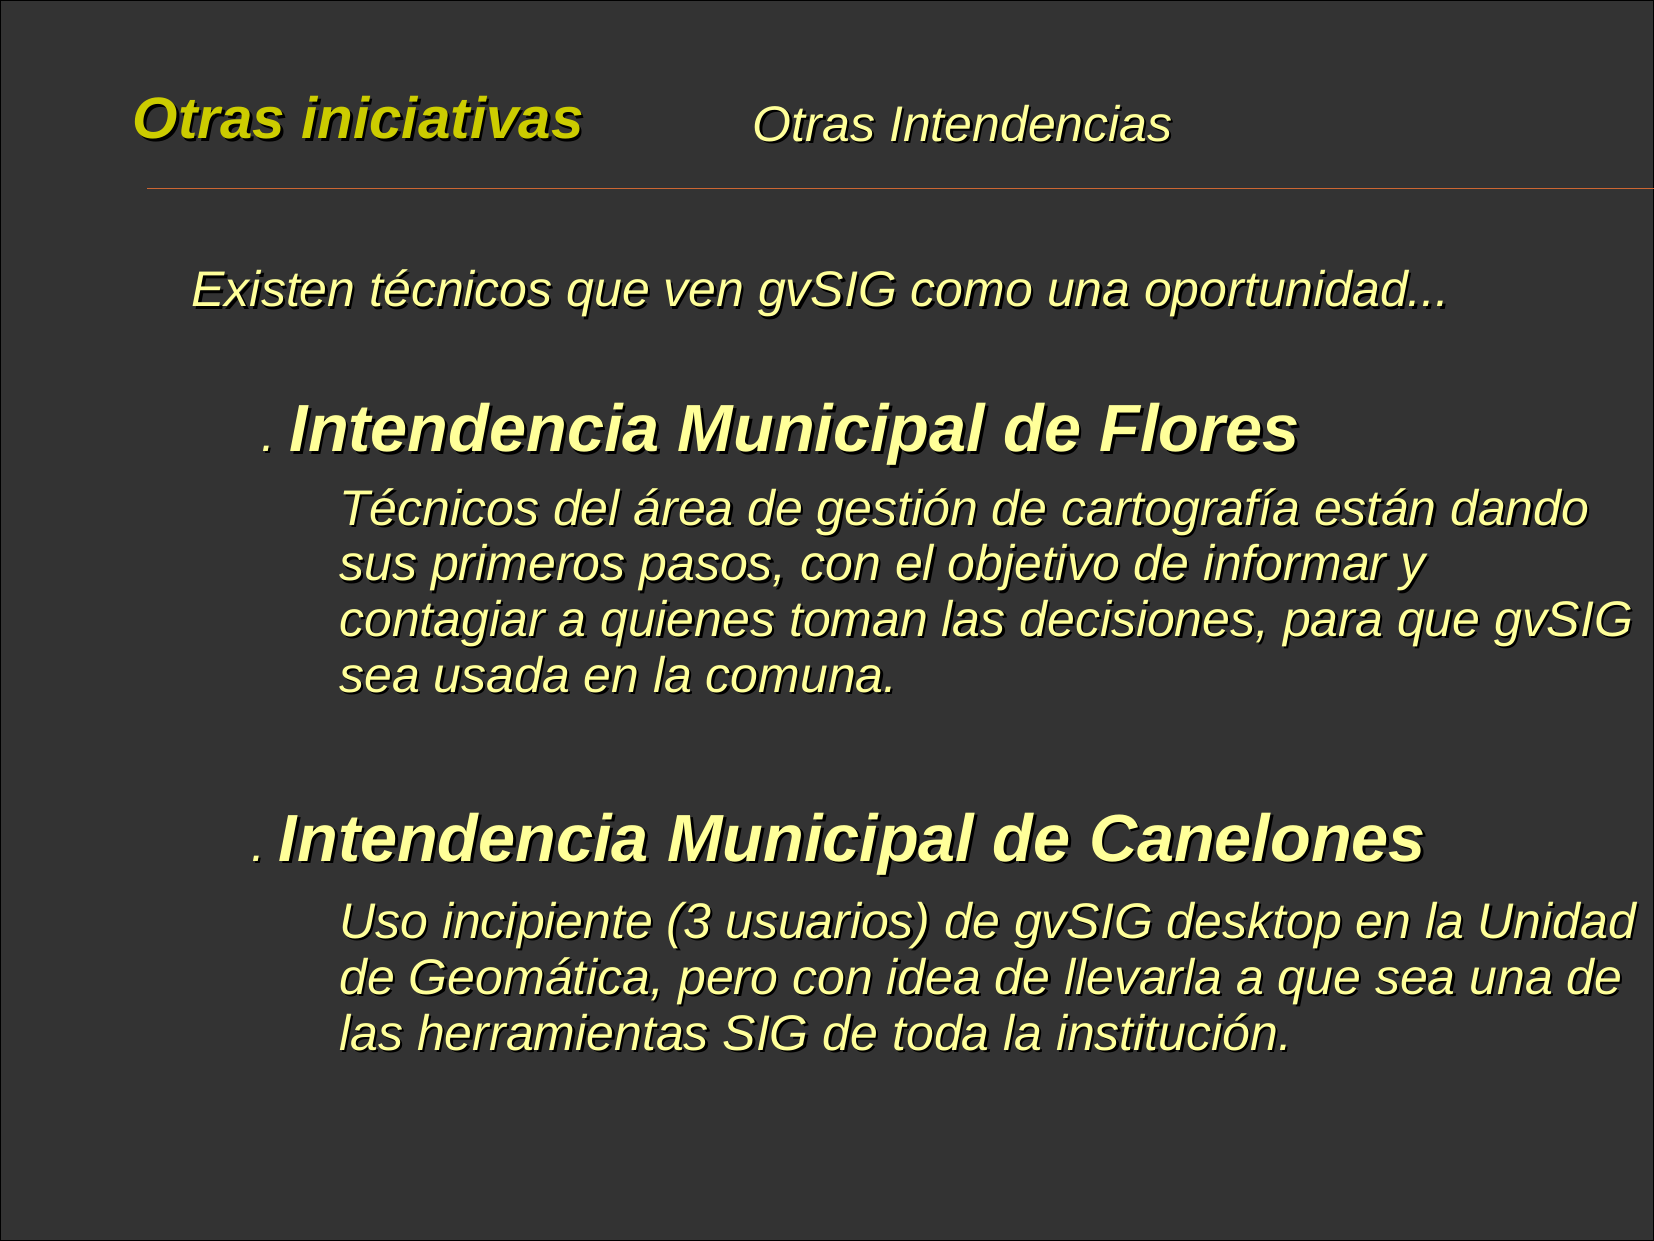

Otras iniciativas
Otras Intendencias
Existen técnicos que ven gvSIG como una oportunidad...
 . Intendencia Municipal de Flores
. Intendencia Municipal de Canelones
Técnicos del área de gestión de cartografía están dando sus primeros pasos, con el objetivo de informar y contagiar a quienes toman las decisiones, para que gvSIG sea usada en la comuna.
Uso incipiente (3 usuarios) de gvSIG desktop en la Unidad de Geomática, pero con idea de llevarla a que sea una de las herramientas SIG de toda la institución.